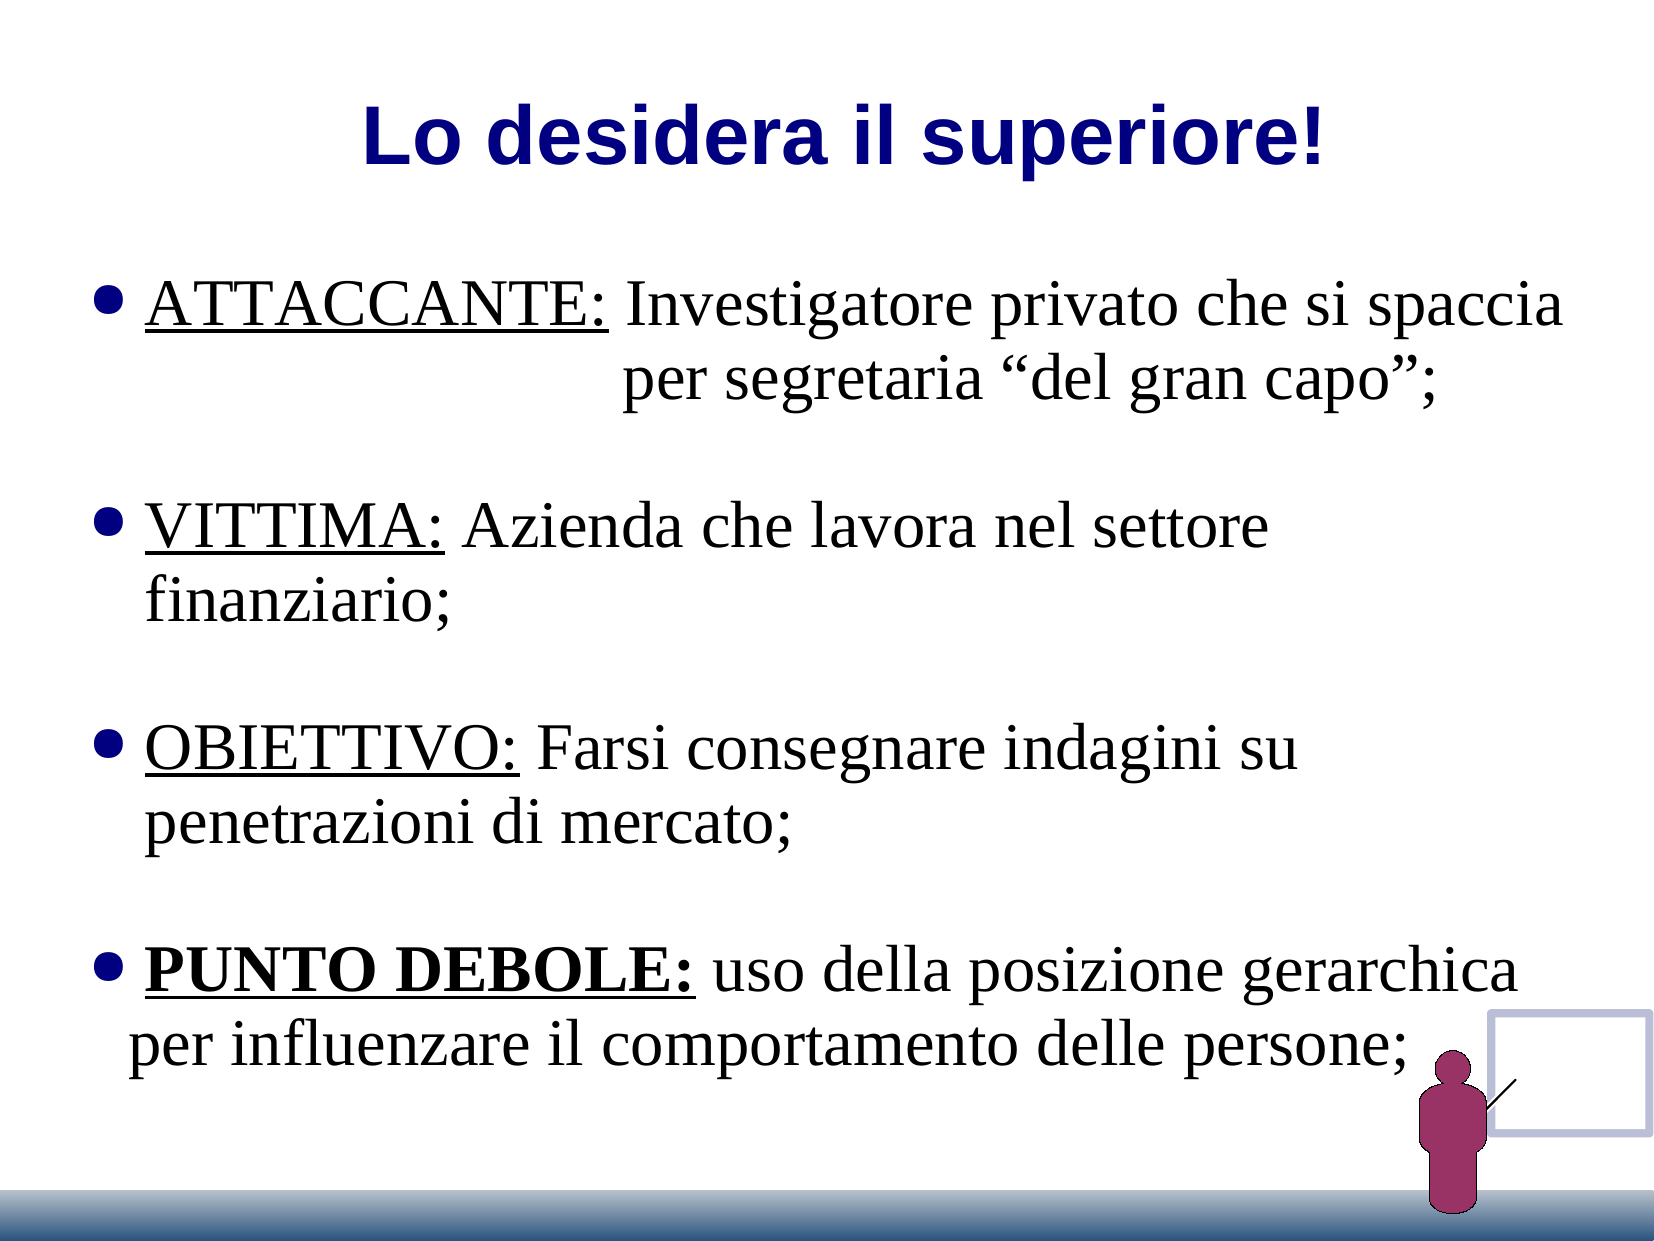

# Lo desidera il superiore!
 ATTACCANTE: Investigatore privato che si spaccia per segretaria “del gran capo”;
 VITTIMA: Azienda che lavora nel settore
 finanziario;
 OBIETTIVO: Farsi consegnare indagini su
 penetrazioni di mercato;
 PUNTO DEBOLE: uso della posizione gerarchica
per influenzare il comportamento delle persone;